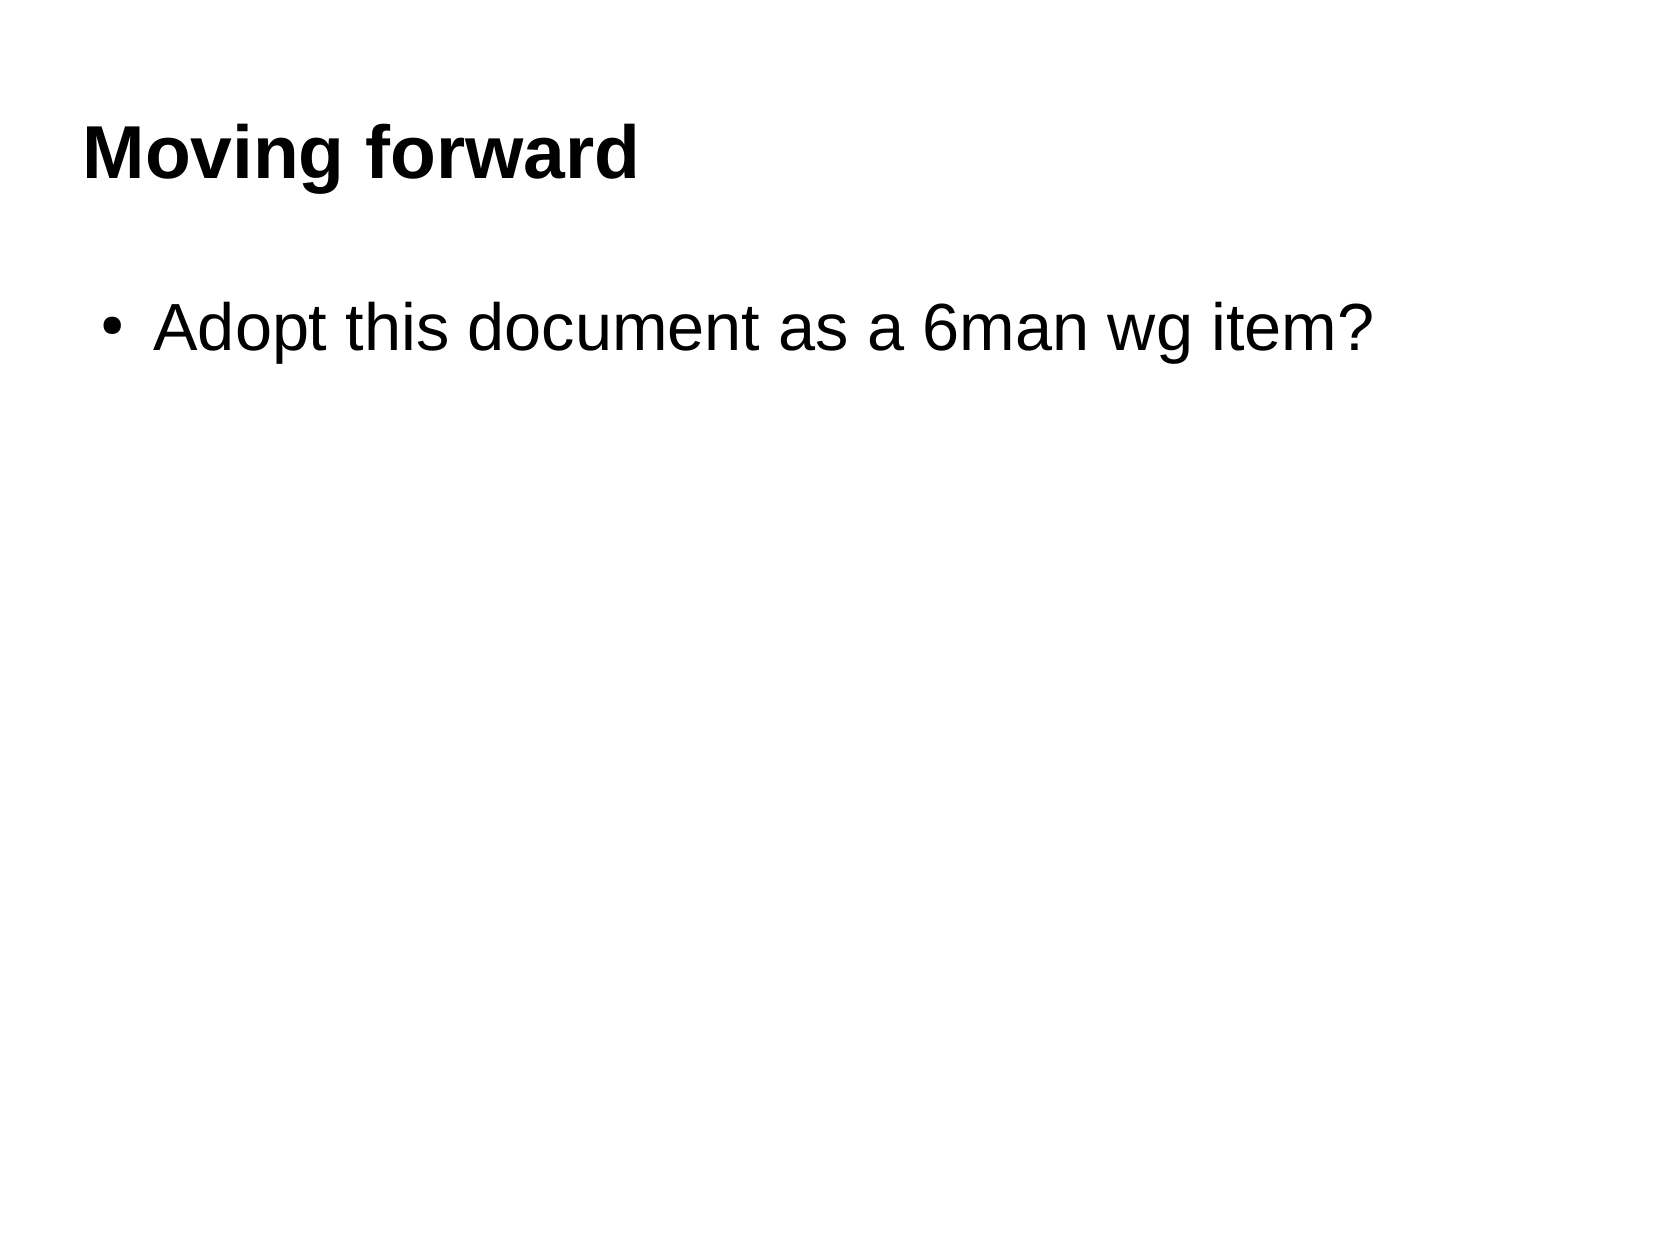

# Moving forward
Adopt this document as a 6man wg item?